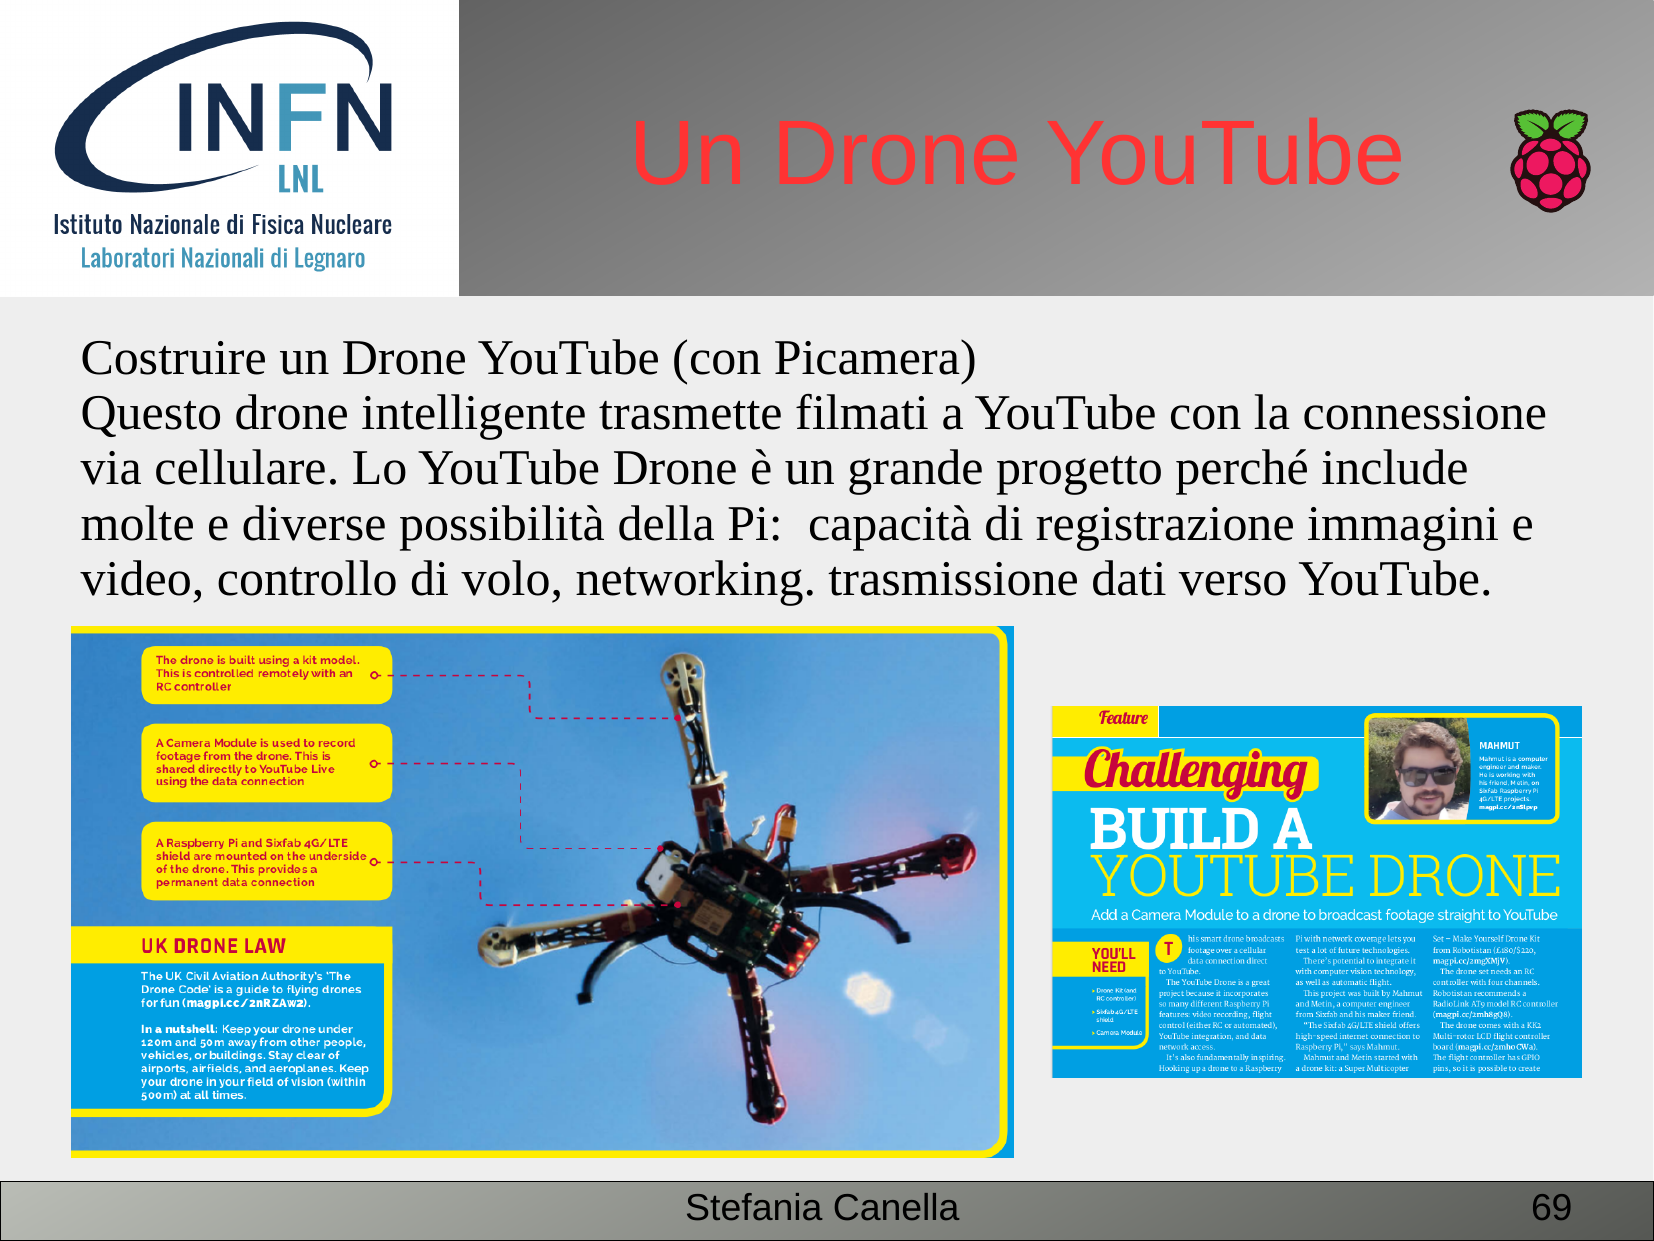

# Un Drone YouTube
Costruire un Drone YouTube (con Picamera)
Questo drone intelligente trasmette filmati a YouTube con la connessione via cellulare. Lo YouTube Drone è un grande progetto perché include molte e diverse possibilità della Pi: capacità di registrazione immagini e video, controllo di volo, networking. trasmissione dati verso YouTube.
Stefania Canella